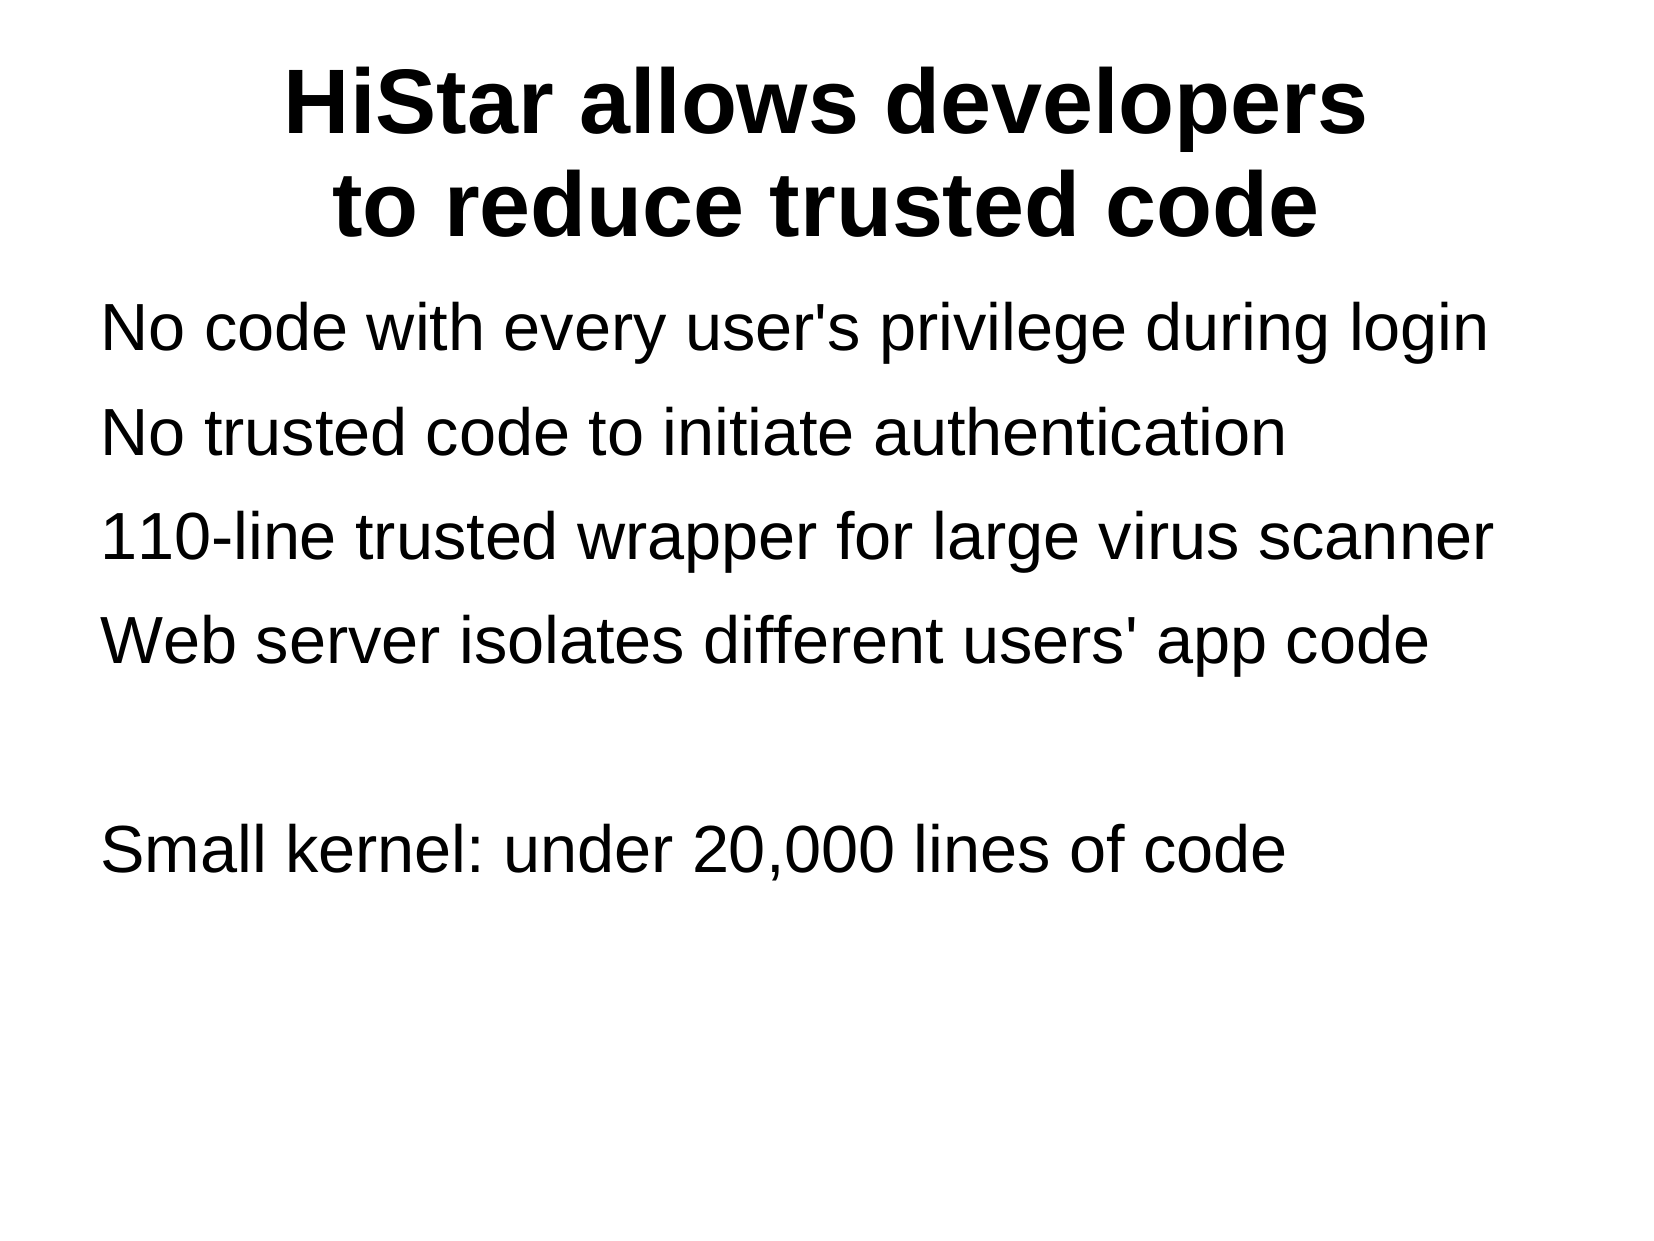

# HiStar allows developers to reduce trusted code
No code with every user's privilege during login
No trusted code to initiate authentication
110-line trusted wrapper for large virus scanner
Web server isolates different users' app code
Small kernel: under 20,000 lines of code